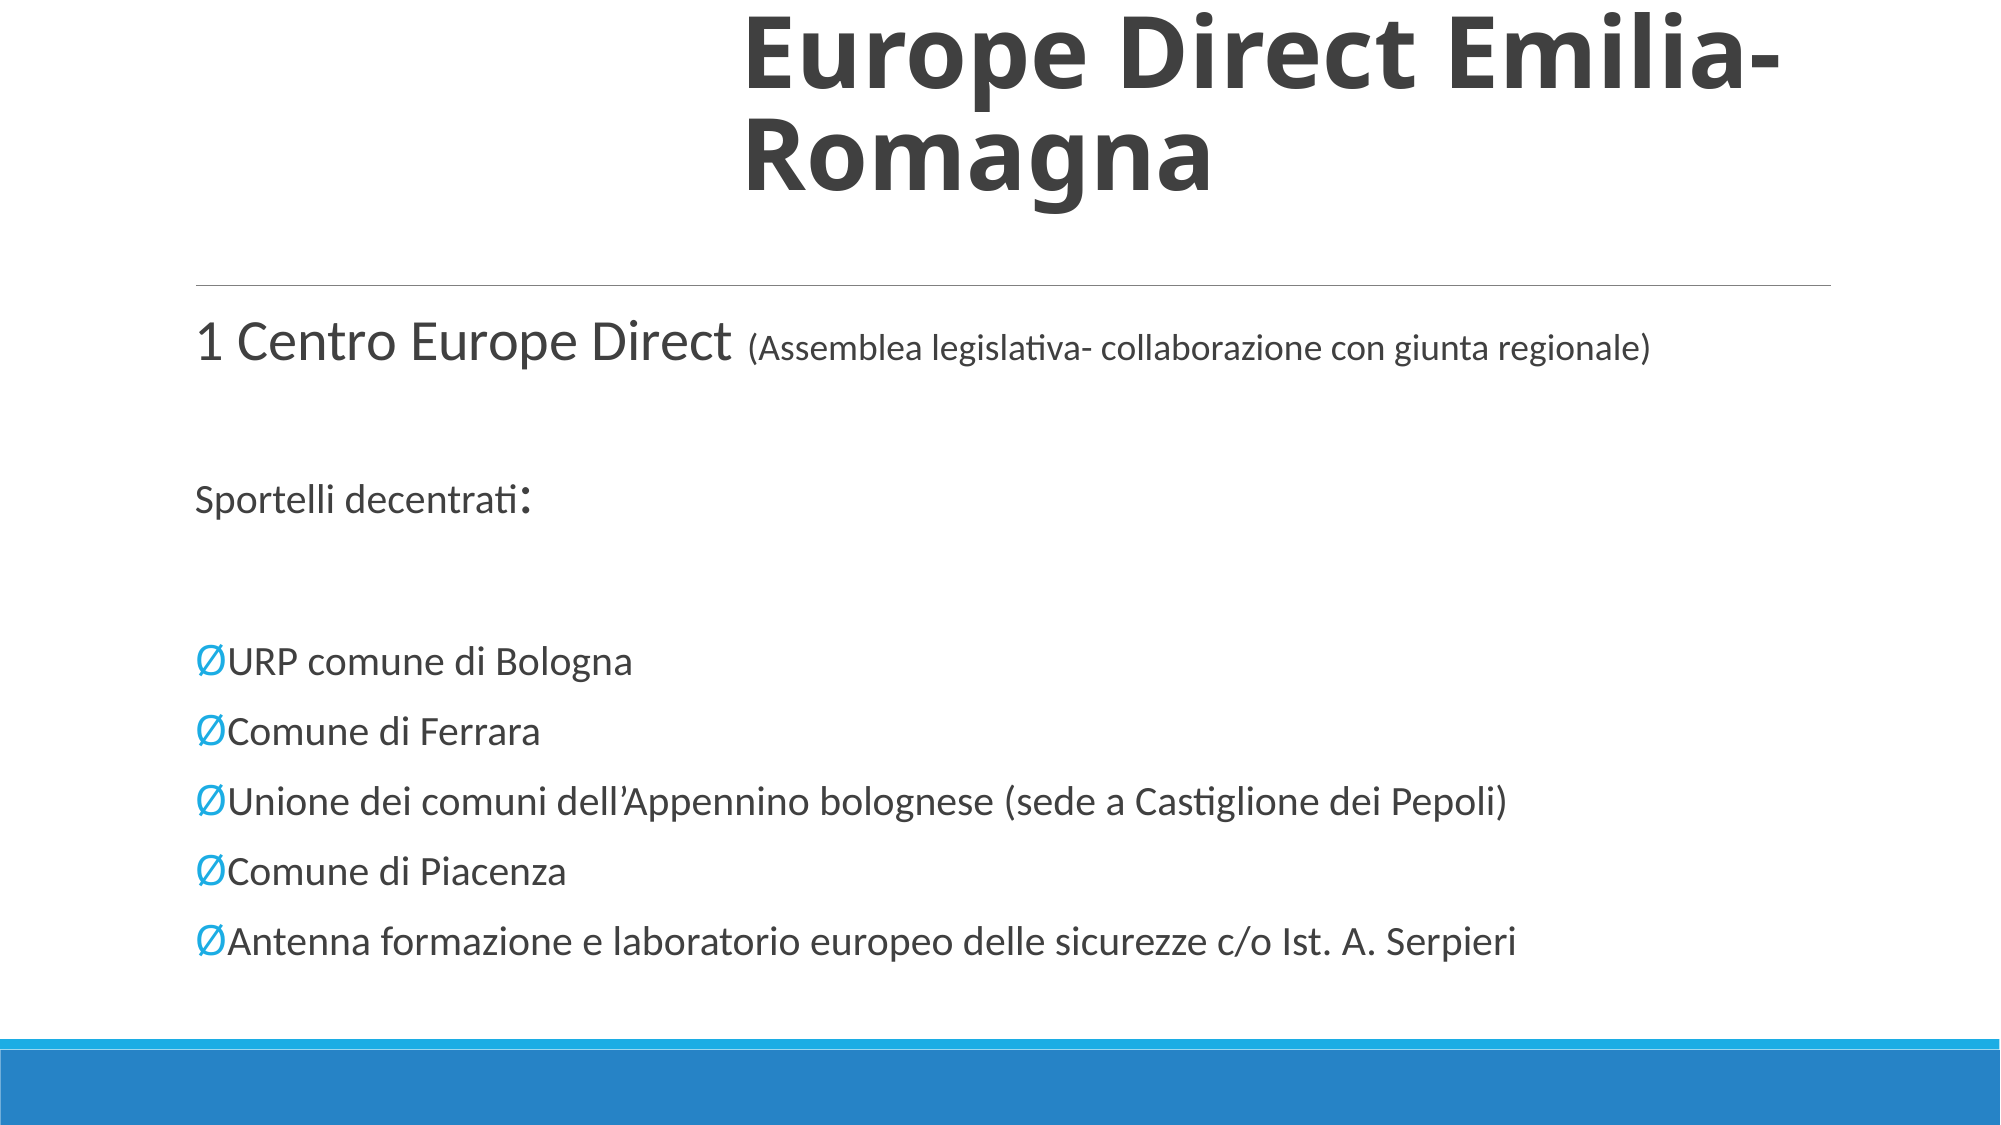

# Europe Direct Emilia-Romagna
1 Centro Europe Direct (Assemblea legislativa- collaborazione con giunta regionale)
Sportelli decentrati:
URP comune di Bologna
Comune di Ferrara
Unione dei comuni dell’Appennino bolognese (sede a Castiglione dei Pepoli)
Comune di Piacenza
Antenna formazione e laboratorio europeo delle sicurezze c/o Ist. A. Serpieri